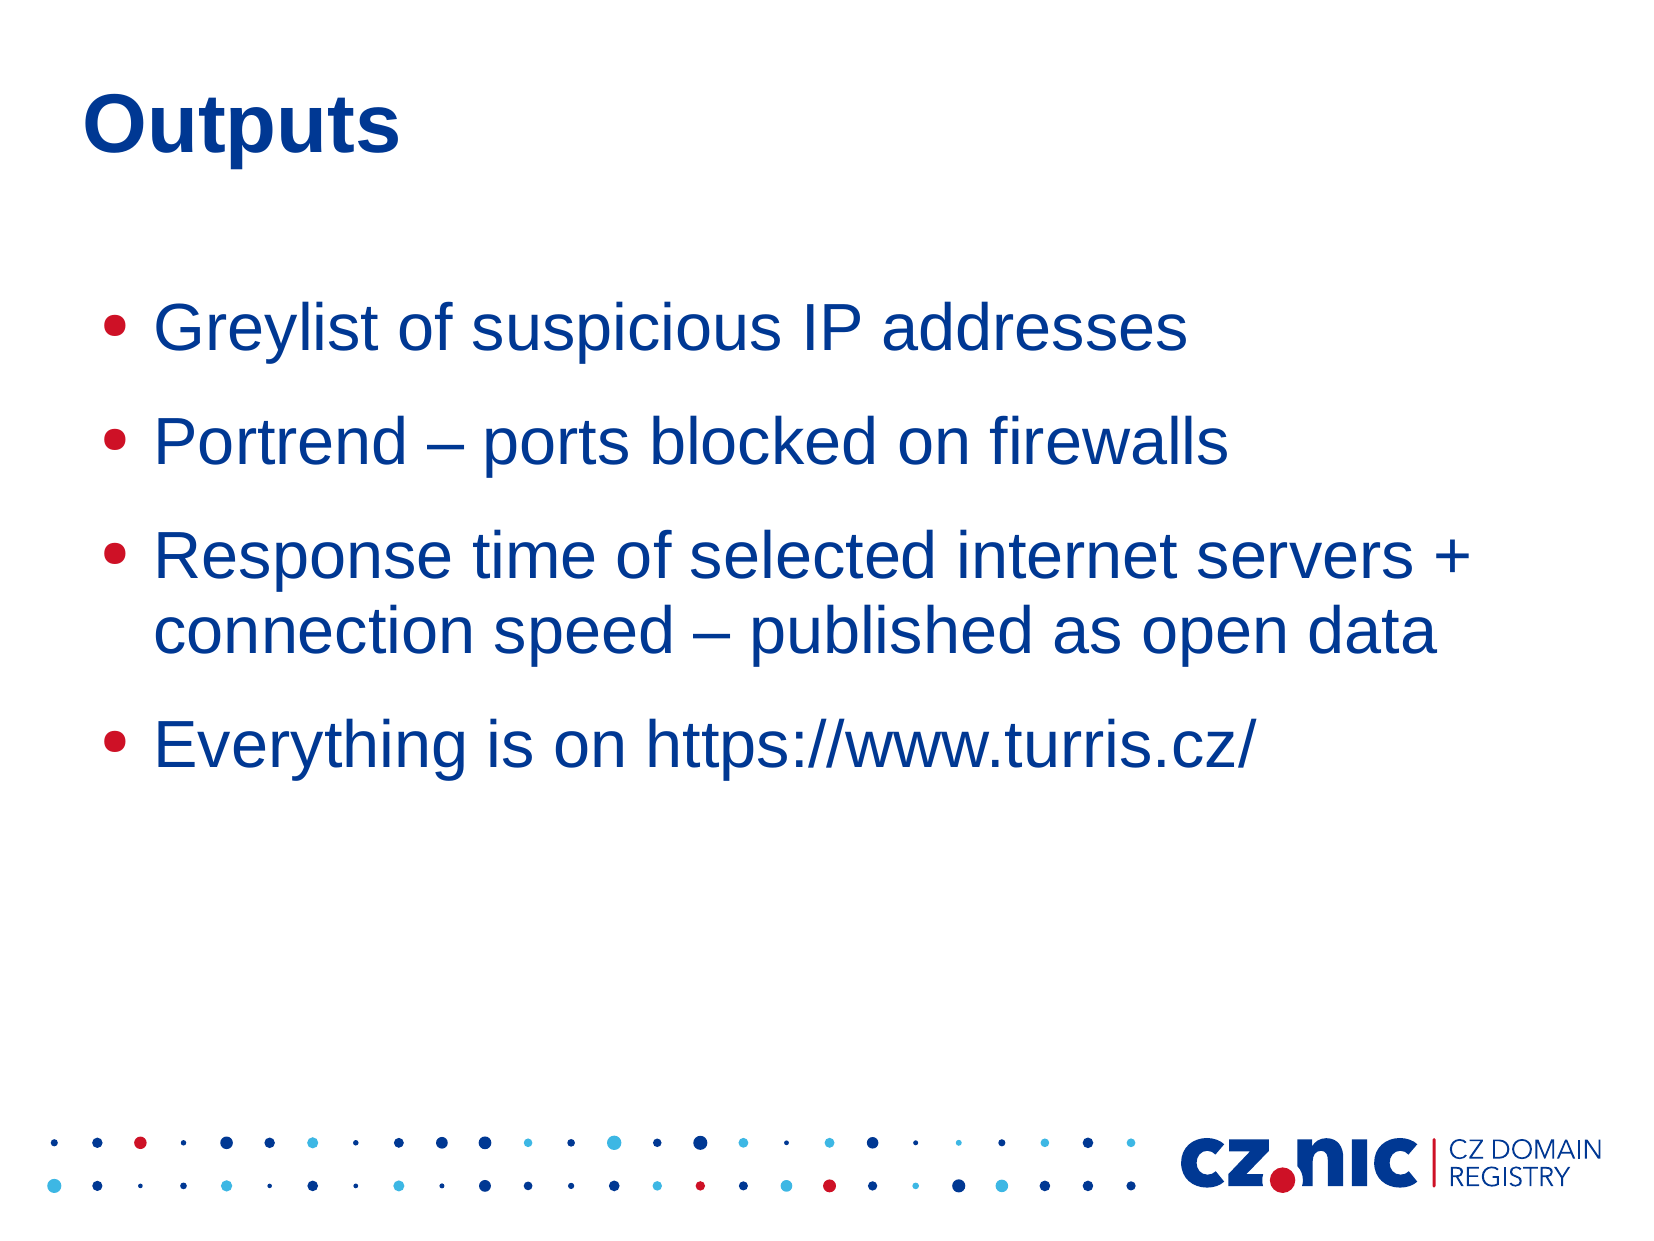

# Outputs
Greylist of suspicious IP addresses
Portrend – ports blocked on firewalls
Response time of selected internet servers + connection speed – published as open data
Everything is on https://www.turris.cz/